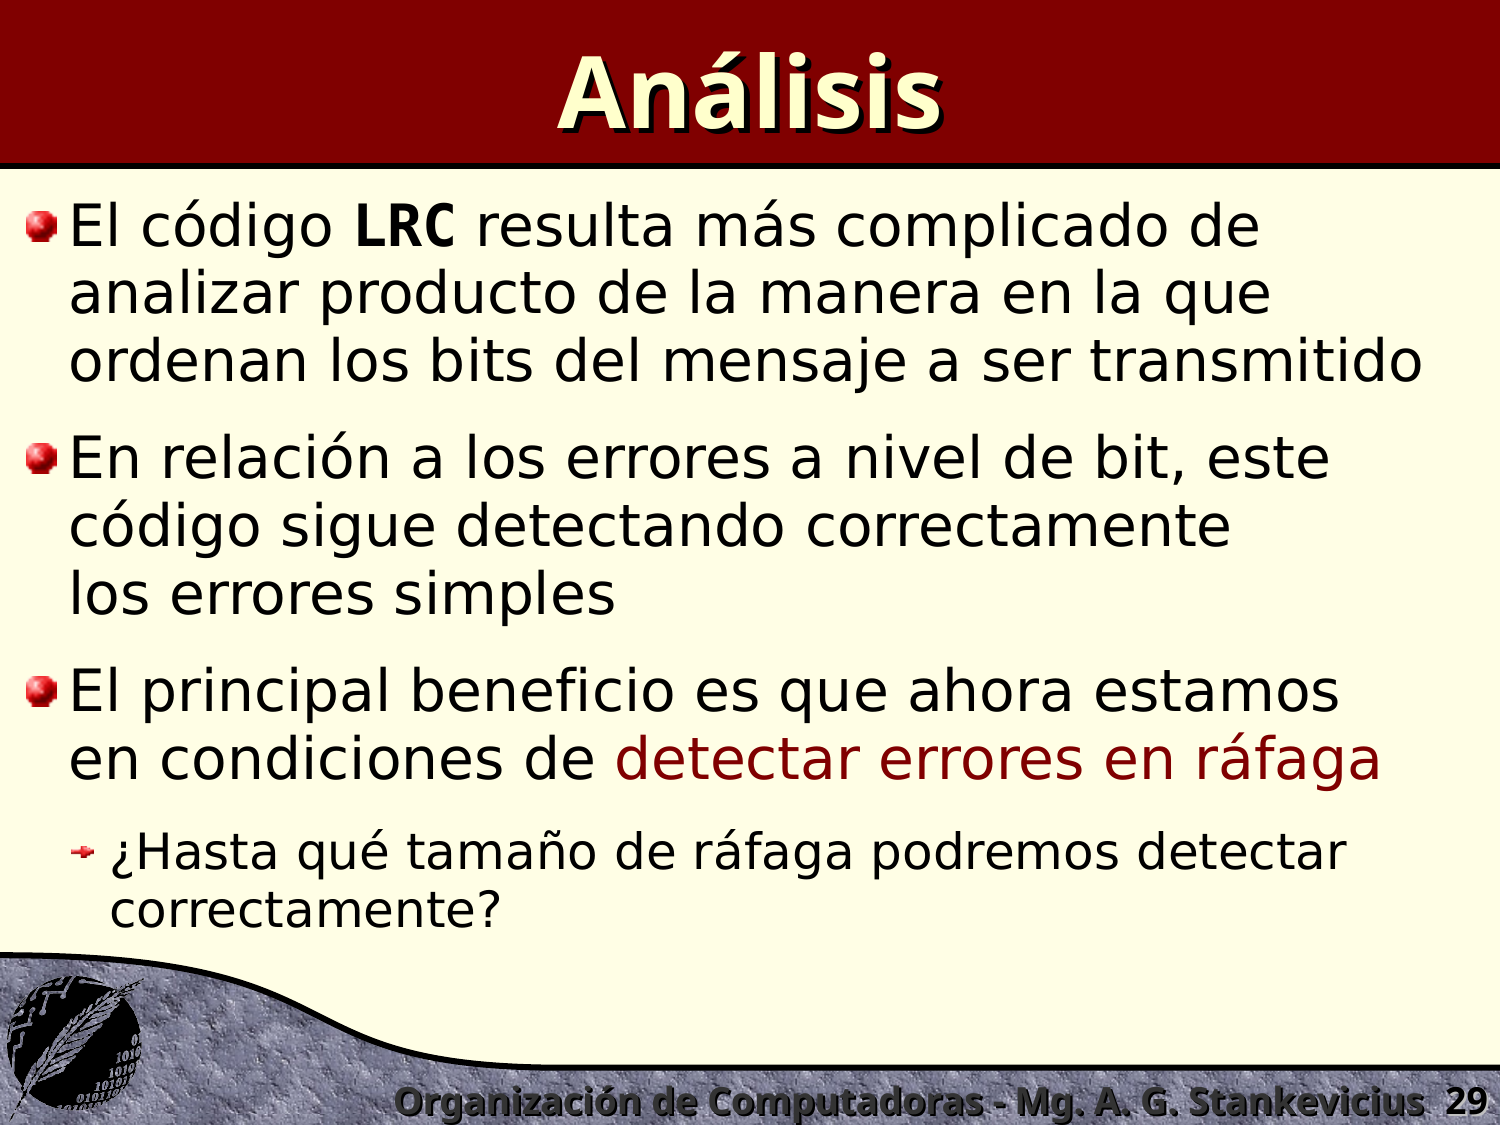

# Análisis
El código LRC resulta más complicado de analizar producto de la manera en la que ordenan los bits del mensaje a ser transmitido
En relación a los errores a nivel de bit, este código sigue detectando correctamente
los errores simples
El principal beneficio es que ahora estamos
en condiciones de detectar errores en ráfaga
¿Hasta qué tamaño de ráfaga podremos detectar correctamente?
29